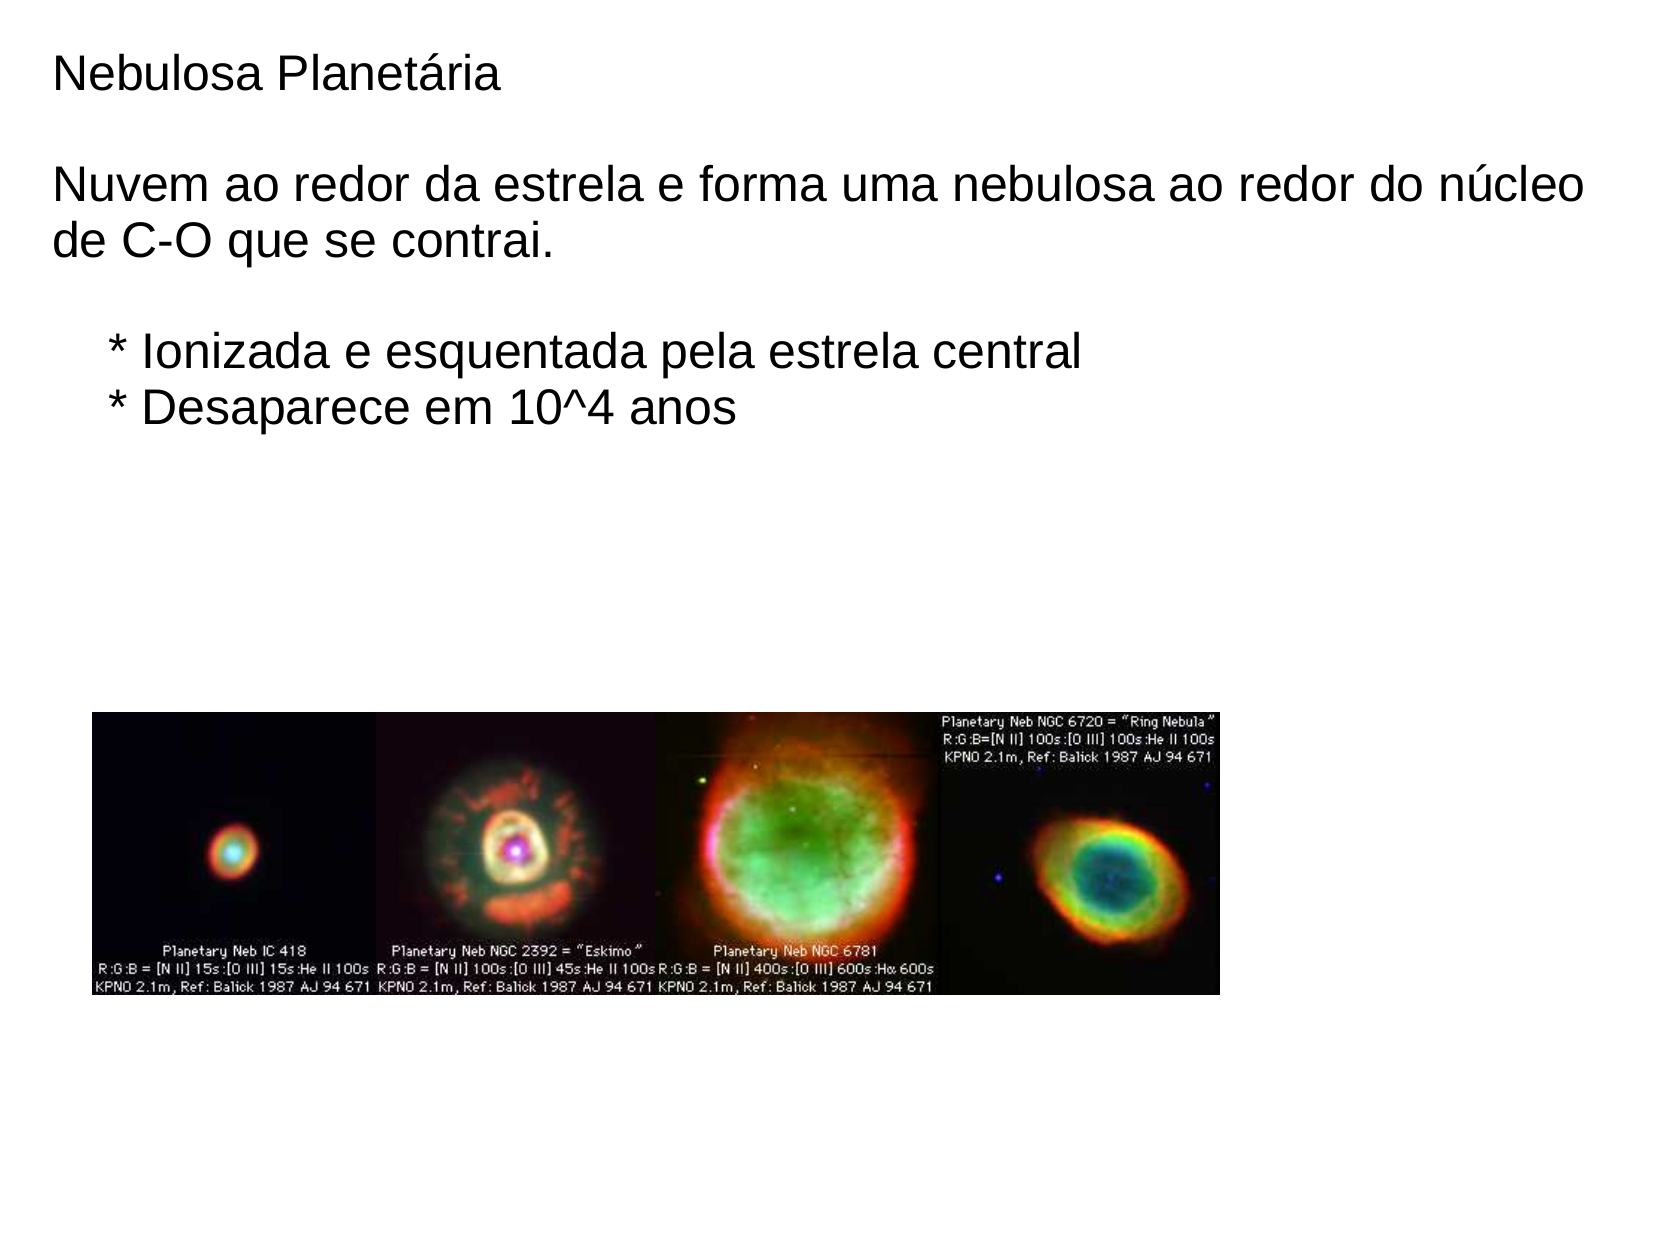

Nebulosa Planetária
Nuvem ao redor da estrela e forma uma nebulosa ao redor do núcleo de C-O que se contrai.
 * Ionizada e esquentada pela estrela central
 * Desaparece em 10^4 anos